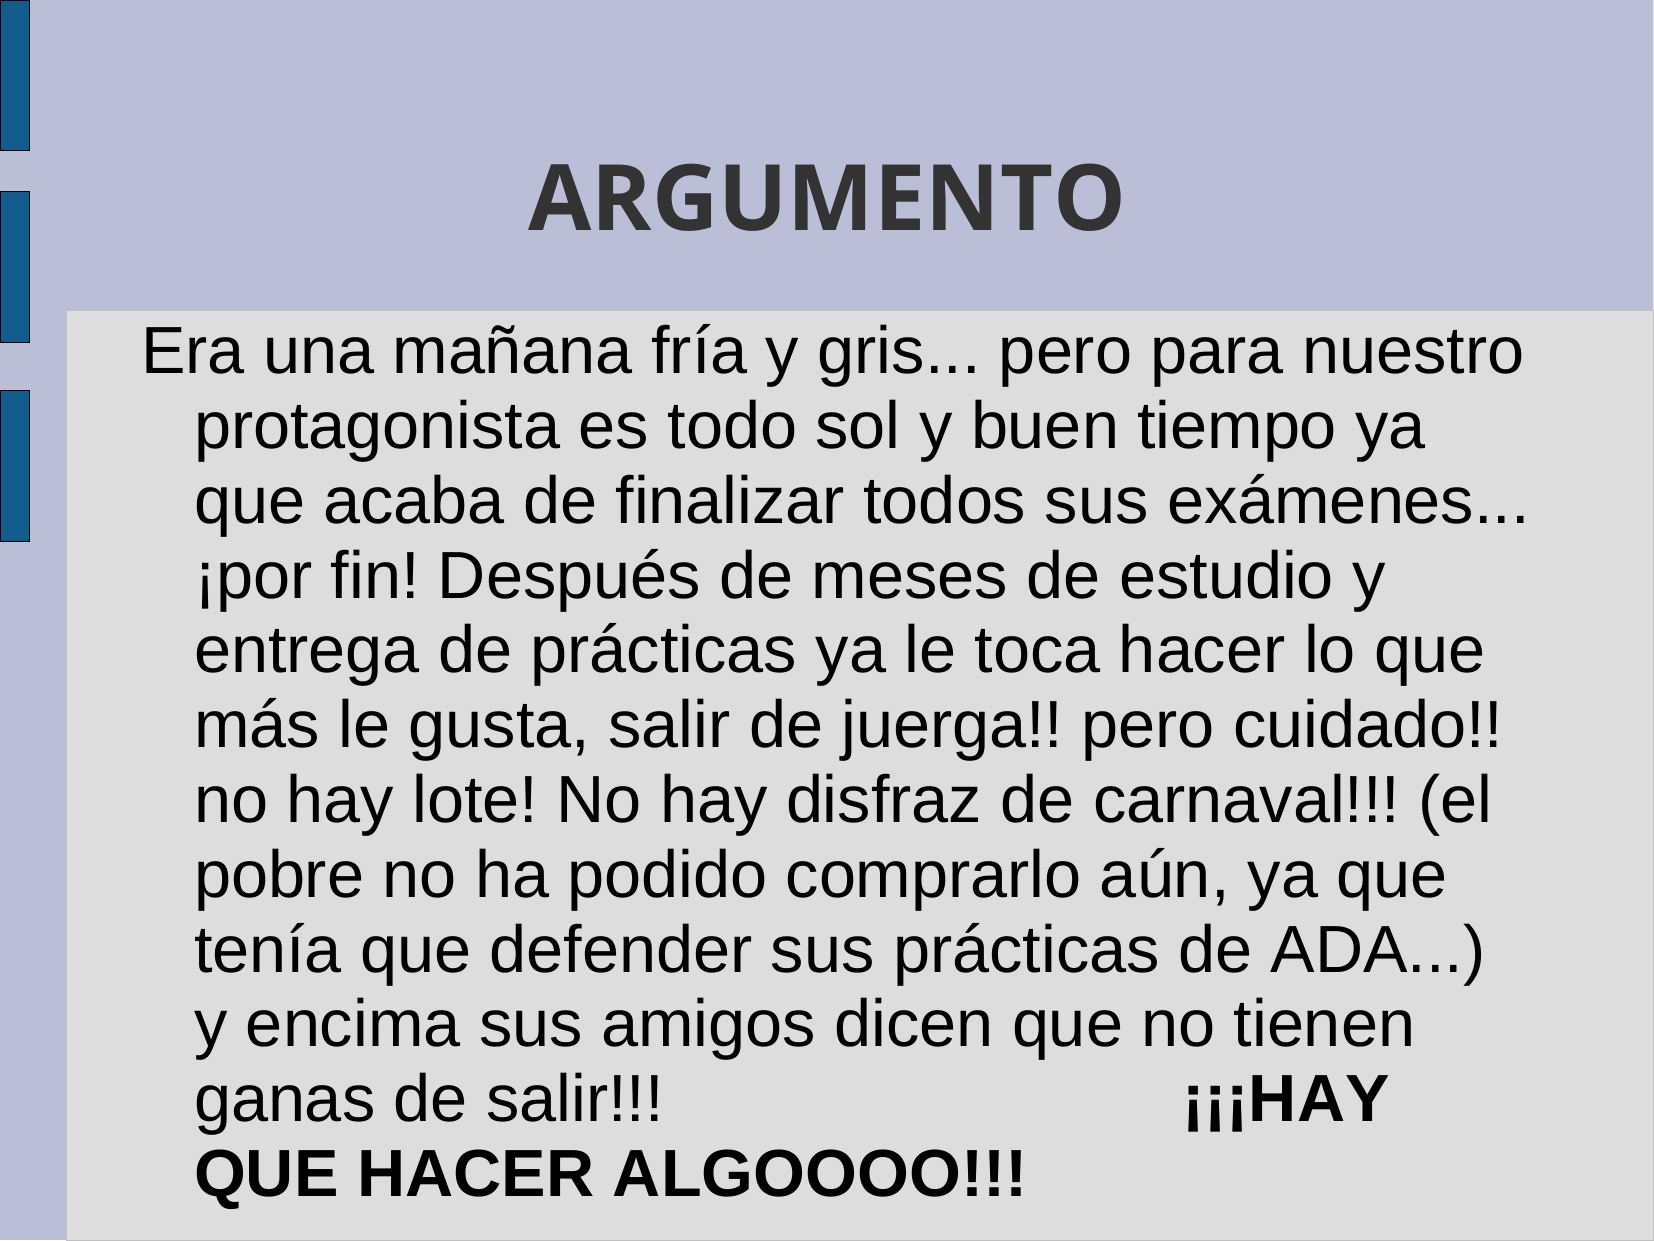

# ARGUMENTO
Era una mañana fría y gris... pero para nuestro protagonista es todo sol y buen tiempo ya que acaba de finalizar todos sus exámenes... ¡por fin! Después de meses de estudio y entrega de prácticas ya le toca hacer lo que más le gusta, salir de juerga!! pero cuidado!! no hay lote! No hay disfraz de carnaval!!! (el pobre no ha podido comprarlo aún, ya que tenía que defender sus prácticas de ADA...) y encima sus amigos dicen que no tienen ganas de salir!!! ¡¡¡HAY QUE HACER ALGOOOO!!!